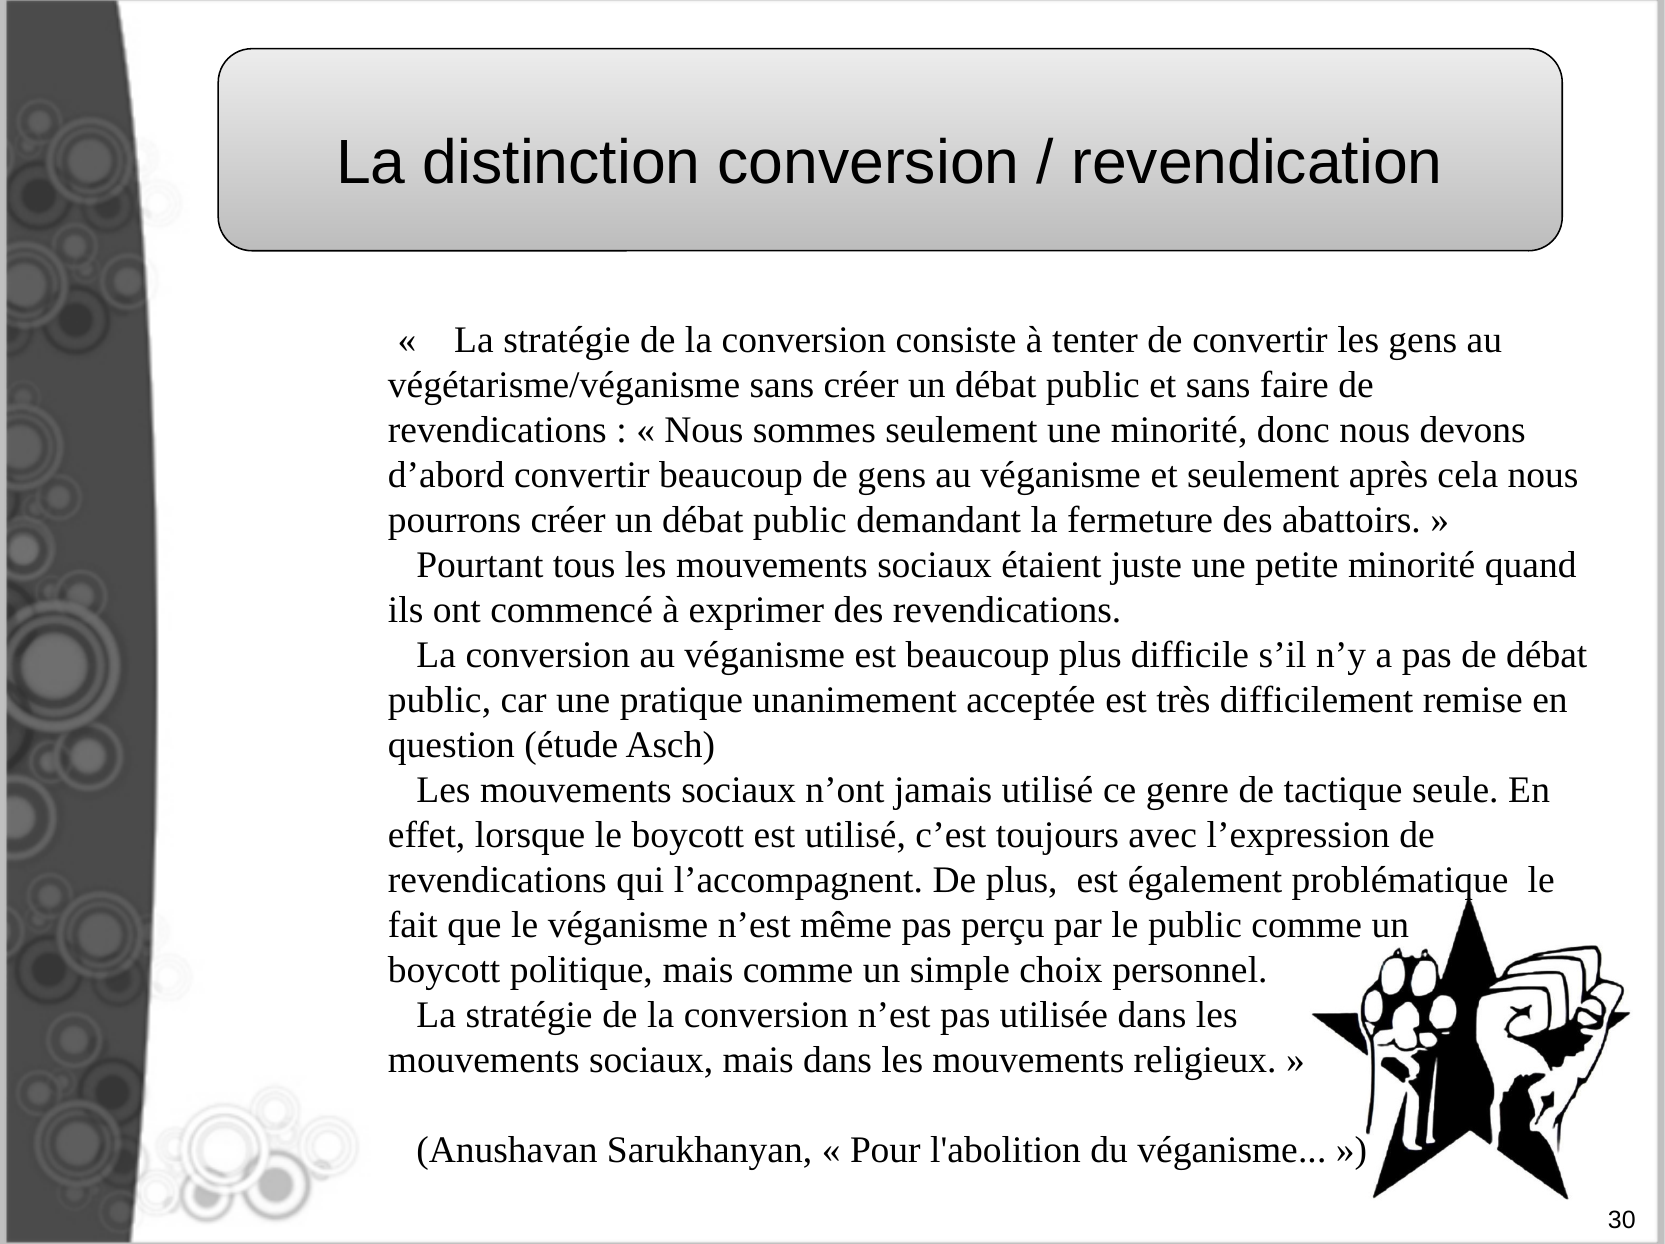

La distinction conversion / revendication
 «  La stratégie de la conversion consiste à tenter de convertir les gens au végétarisme/véganisme sans créer un débat public et sans faire de revendications : « Nous sommes seulement une minorité, donc nous devons d’abord convertir beaucoup de gens au véganisme et seulement après cela nous pourrons créer un débat public demandant la fermeture des abattoirs. »
 Pourtant tous les mouvements sociaux étaient juste une petite minorité quand ils ont commencé à exprimer des revendications.
 La conversion au véganisme est beaucoup plus difficile s’il n’y a pas de débat public, car une pratique unanimement acceptée est très difficilement remise en question (étude Asch)
 Les mouvements sociaux n’ont jamais utilisé ce genre de tactique seule. En effet, lorsque le boycott est utilisé, c’est toujours avec l’expression de revendications qui l’accompagnent. De plus, est également problématique le fait que le véganisme n’est même pas perçu par le public comme un
boycott politique, mais comme un simple choix personnel.
 La stratégie de la conversion n’est pas utilisée dans les
mouvements sociaux, mais dans les mouvements religieux. »
 (Anushavan Sarukhanyan, « Pour l'abolition du véganisme... »)
30